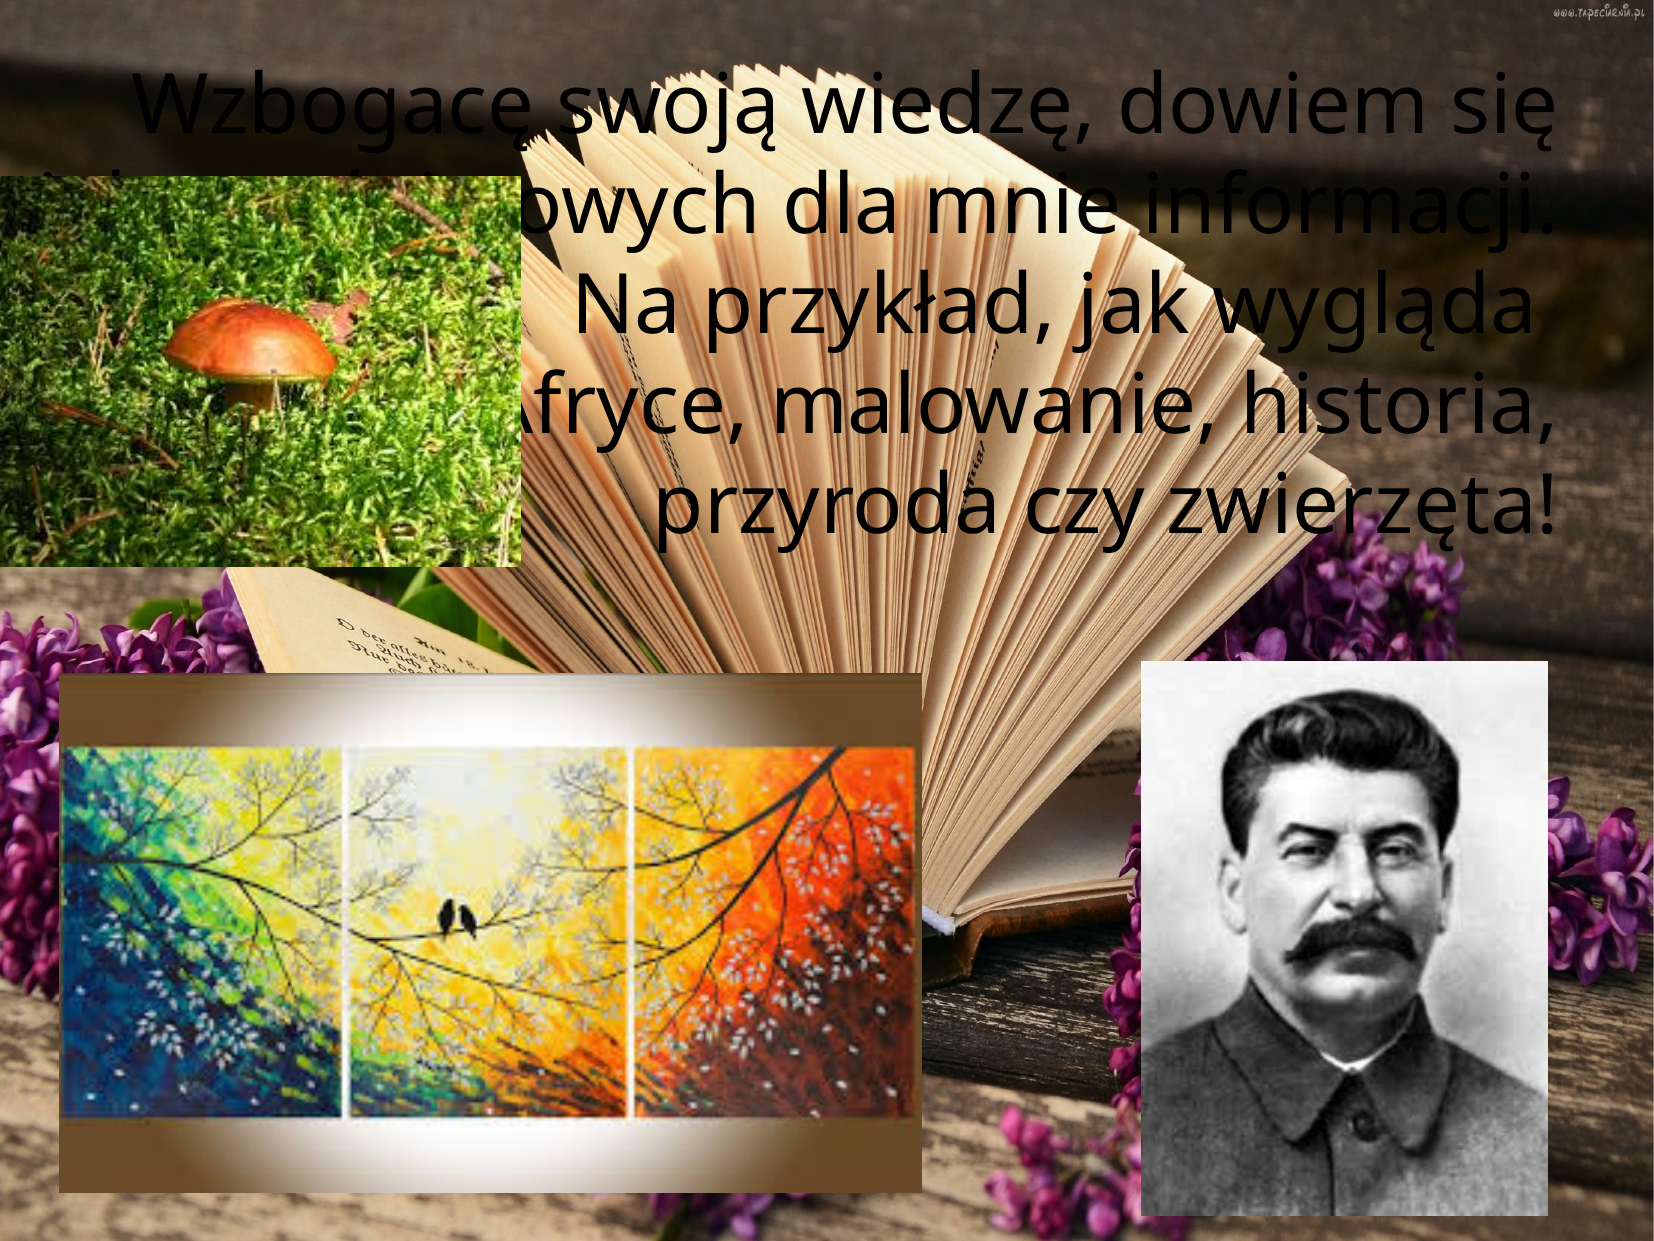

# Wzbogacę swoją wiedzę, dowiem się ciekawych i nowych dla mnie informacji. Na przykład, jak wygląda życie w Afryce, malowanie, historia, przyroda czy zwierzęta!